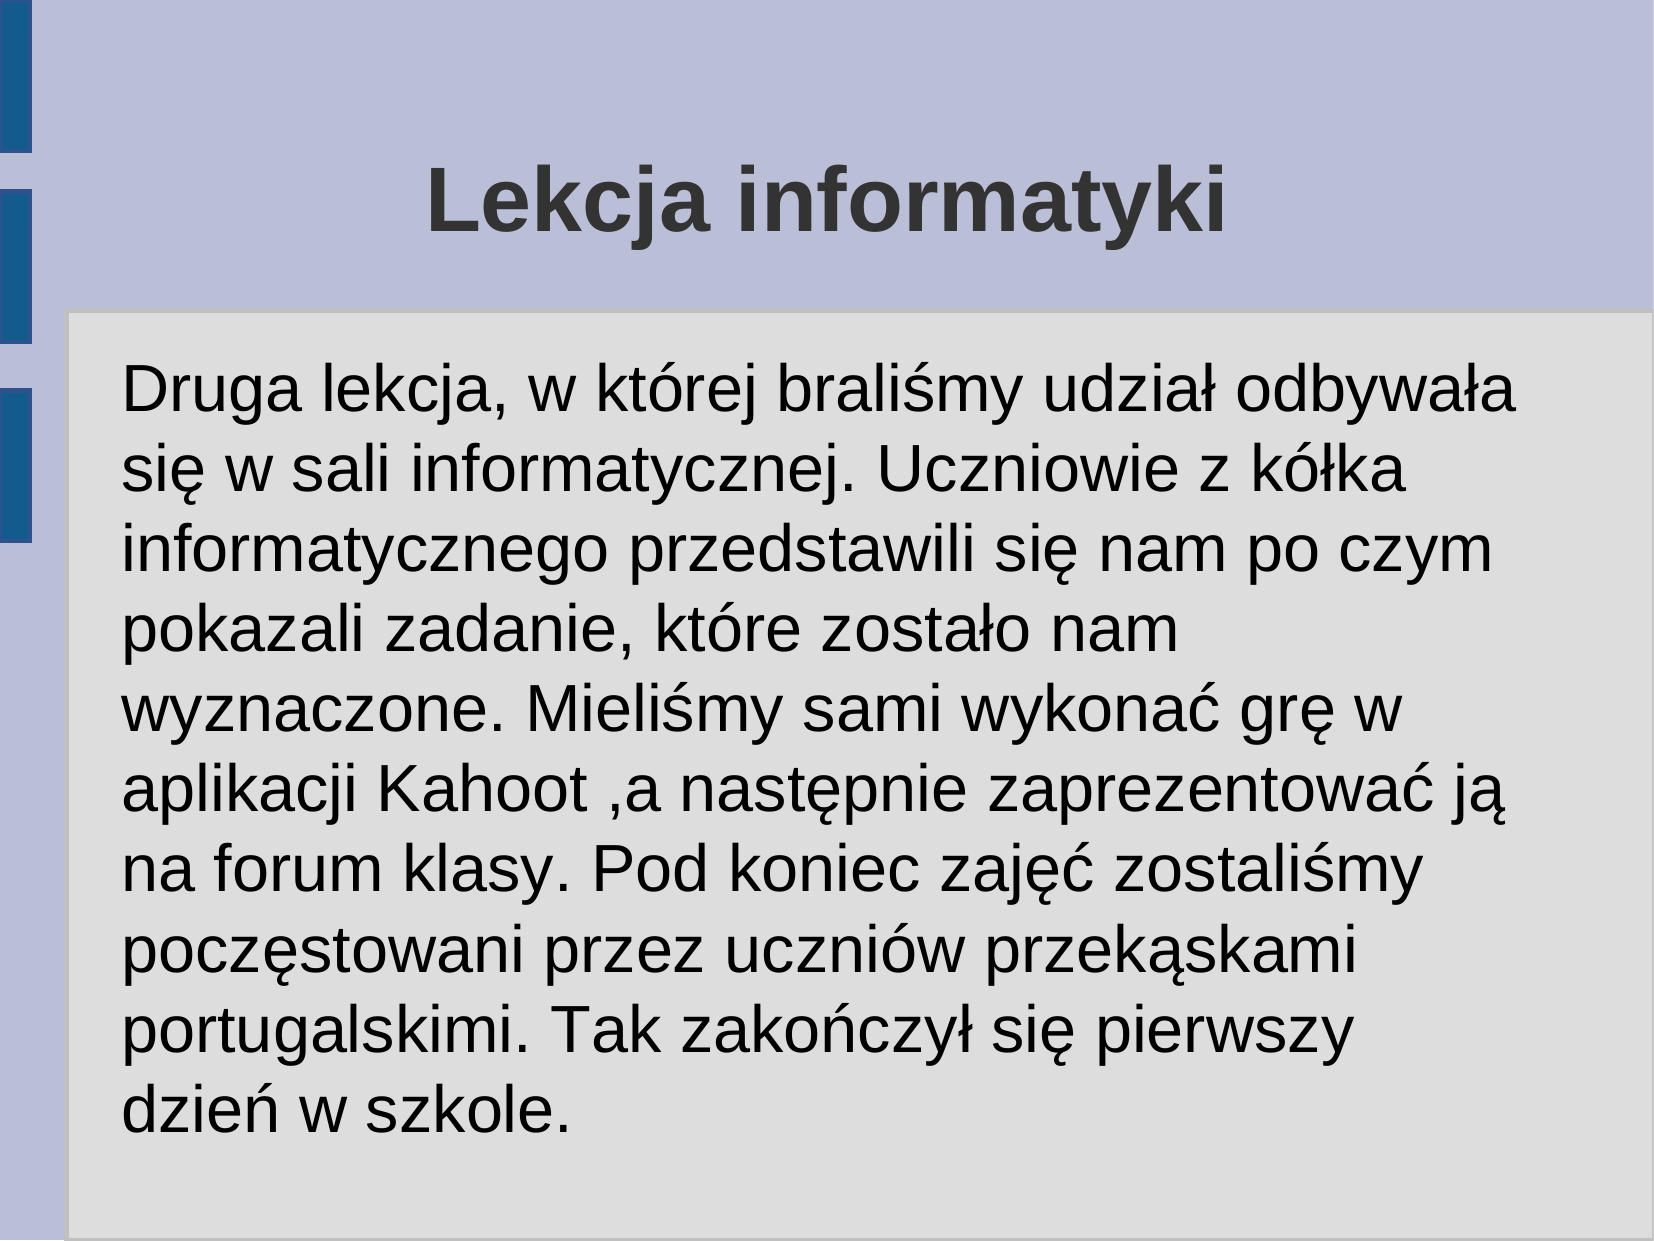

# Lekcja informatyki
Druga lekcja, w której braliśmy udział odbywała się w sali informatycznej. Uczniowie z kółka informatycznego przedstawili się nam po czym pokazali zadanie, które zostało nam wyznaczone. Mieliśmy sami wykonać grę w aplikacji Kahoot ,a następnie zaprezentować ją na forum klasy. Pod koniec zajęć zostaliśmy poczęstowani przez uczniów przekąskami portugalskimi. Tak zakończył się pierwszy dzień w szkole.